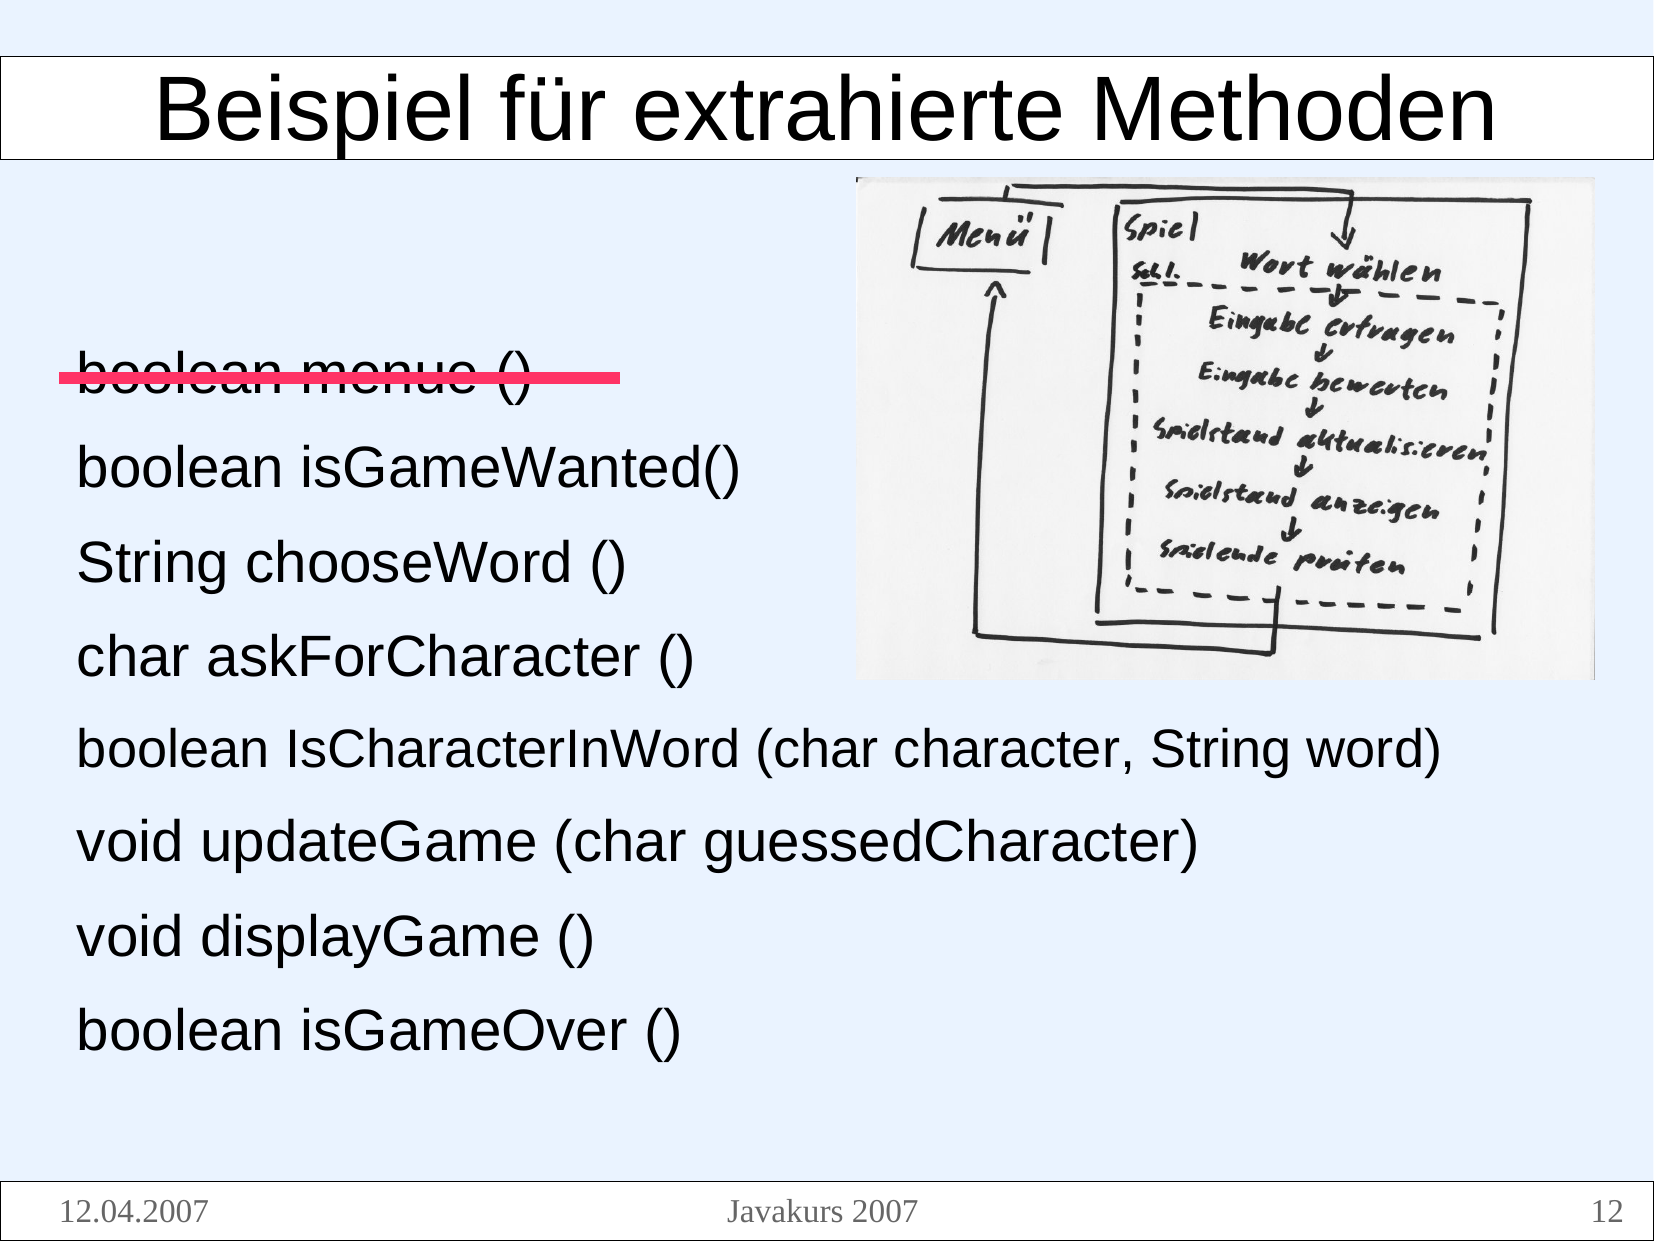

# Beispiel für extrahierte Methoden
boolean menue ()
boolean isGameWanted()
String chooseWord ()
char askForCharacter ()
boolean IsCharacterInWord (char character, String word)
void updateGame (char guessedCharacter)
void displayGame ()
boolean isGameOver ()
12.04.2007
Javakurs 2007
12